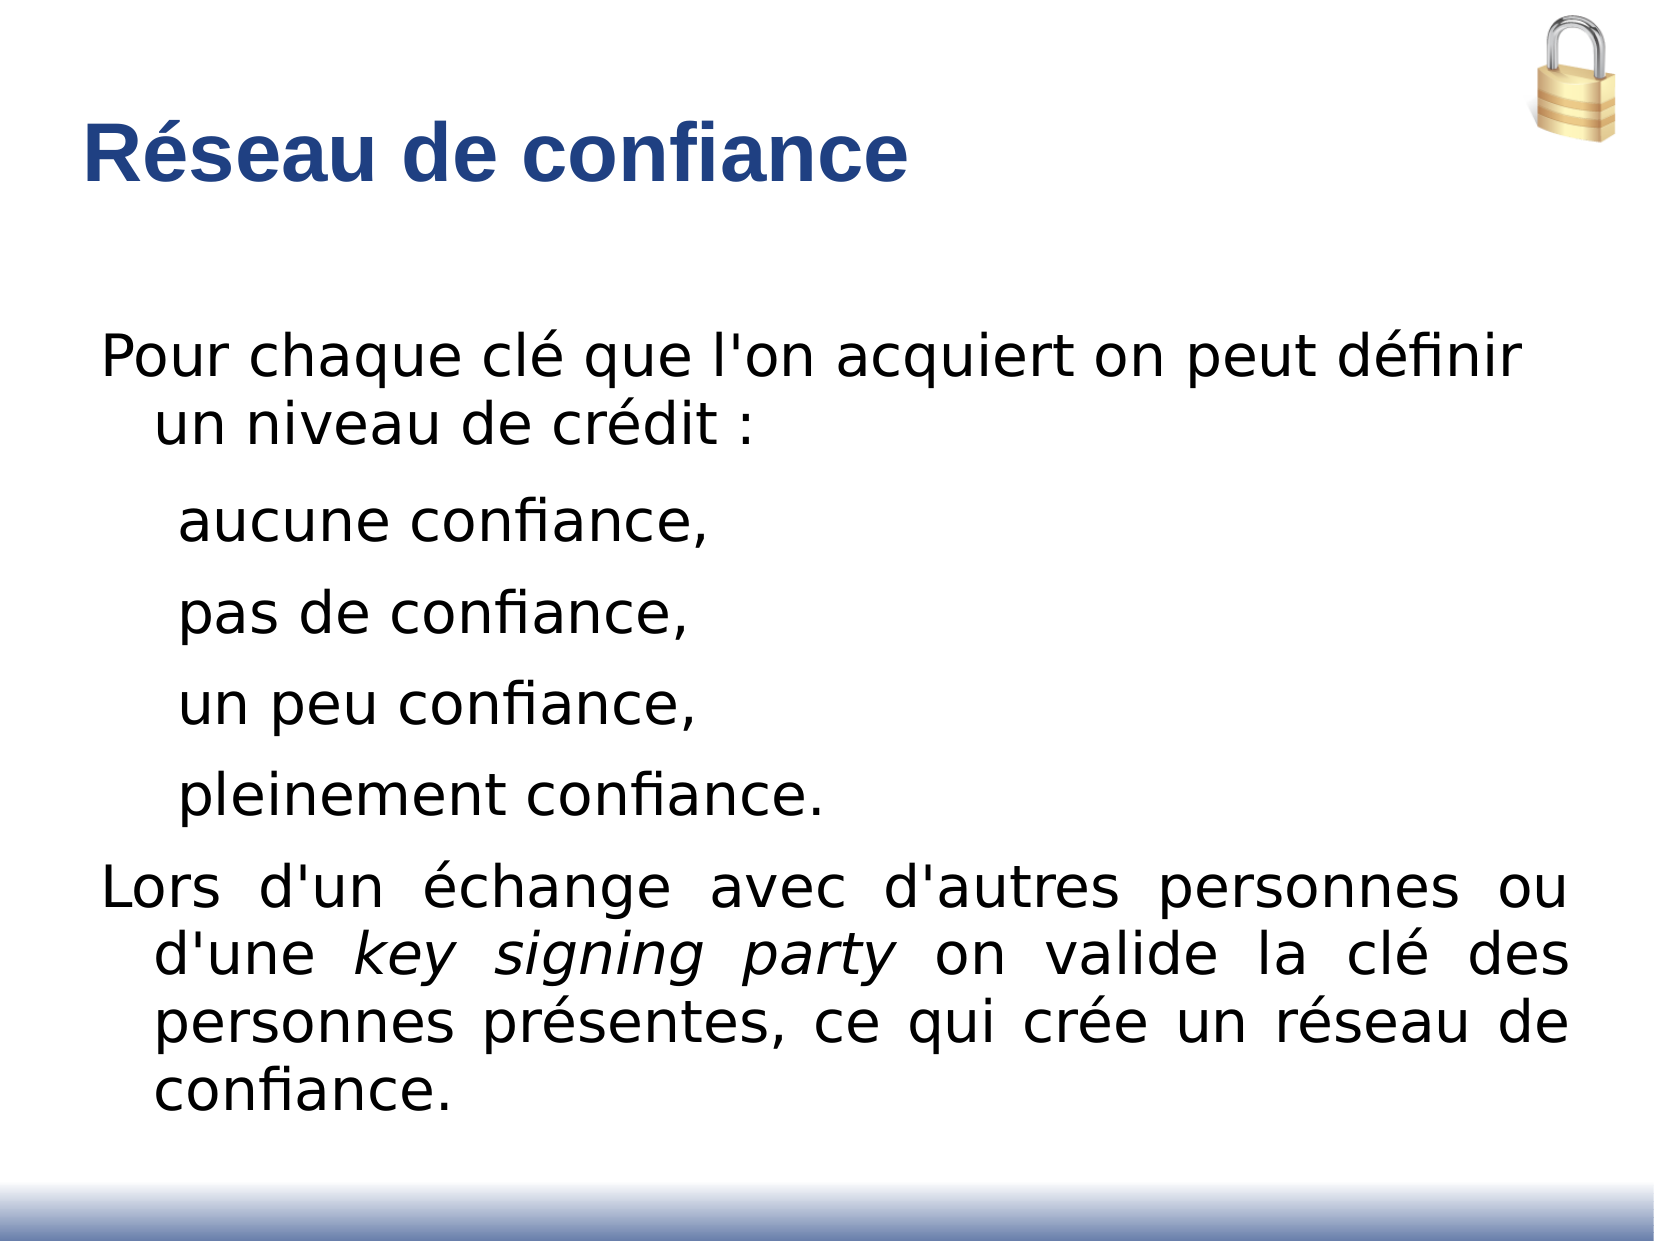

# Réseau de confiance
Pour chaque clé que l'on acquiert on peut définir un niveau de crédit :
aucune confiance,
pas de confiance,
un peu confiance,
pleinement confiance.
Lors d'un échange avec d'autres personnes ou d'une key signing party on valide la clé des personnes présentes, ce qui crée un réseau de confiance.